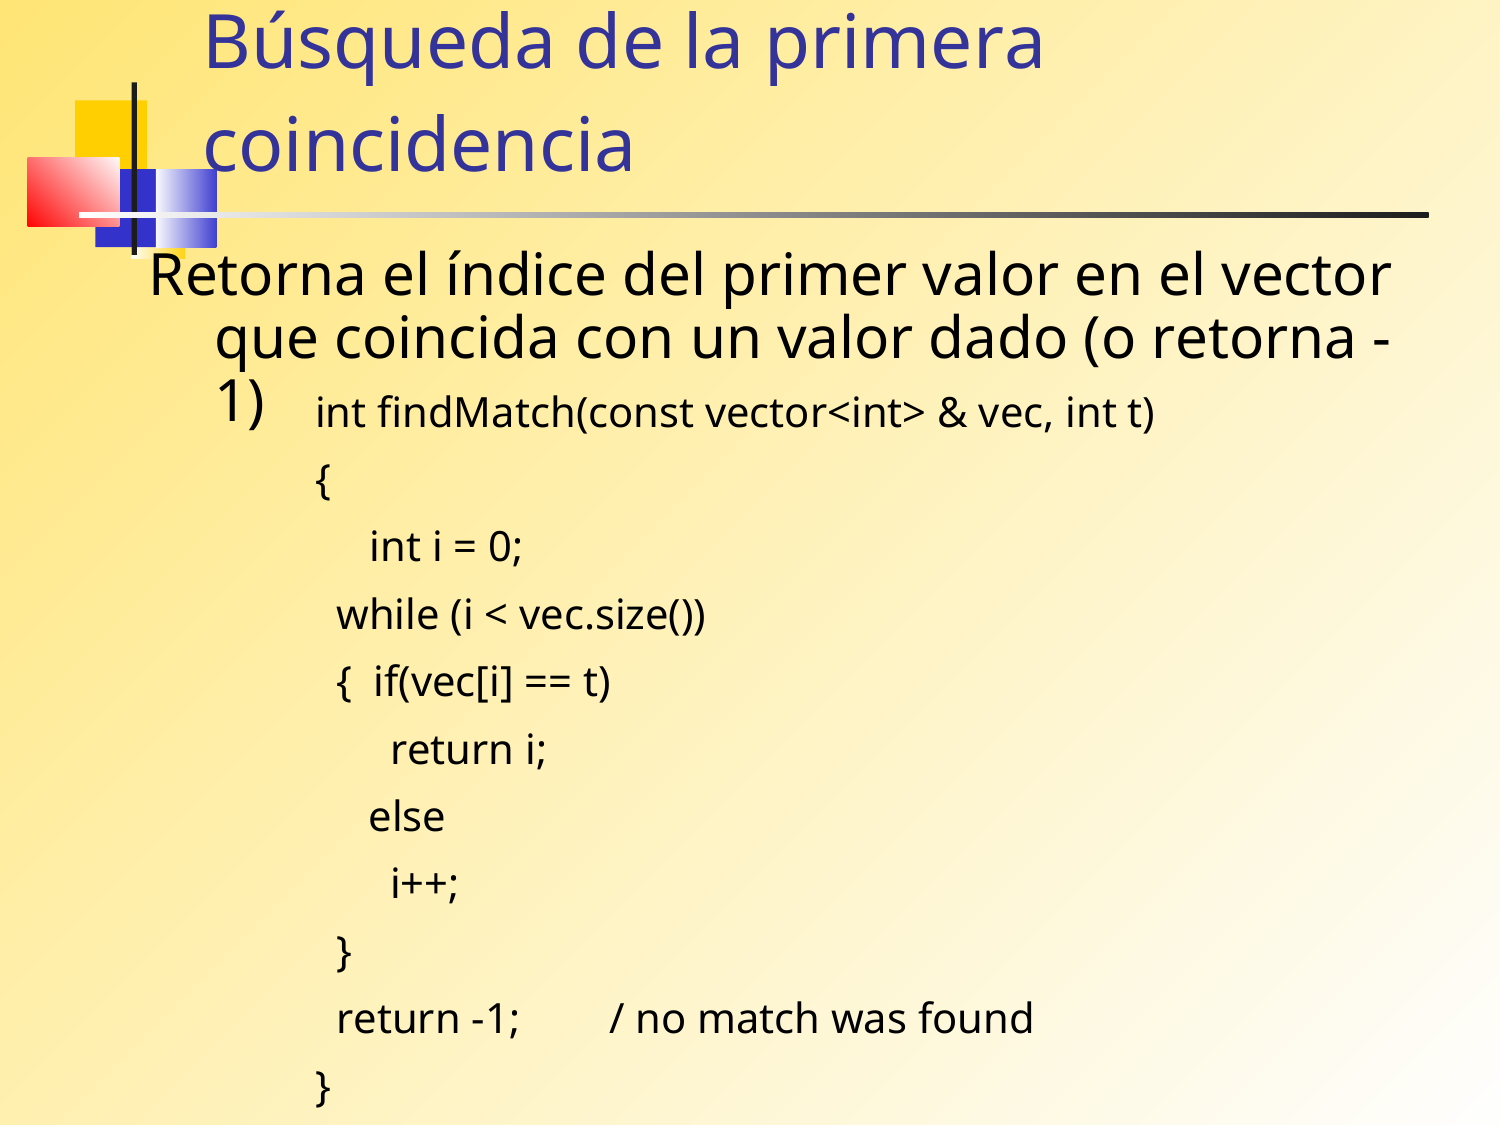

# Búsqueda de la primera coincidencia
Retorna el índice del primer valor en el vector que coincida con un valor dado (o retorna -1)‏
int findMatch(const vector<int> & vec, int t)‏
{
	int i = 0;
 while (i < vec.size())‏
 { if(vec[i] == t)‏
 return i;
 else
 i++;
 }
 return -1; 	/ no match was found
}